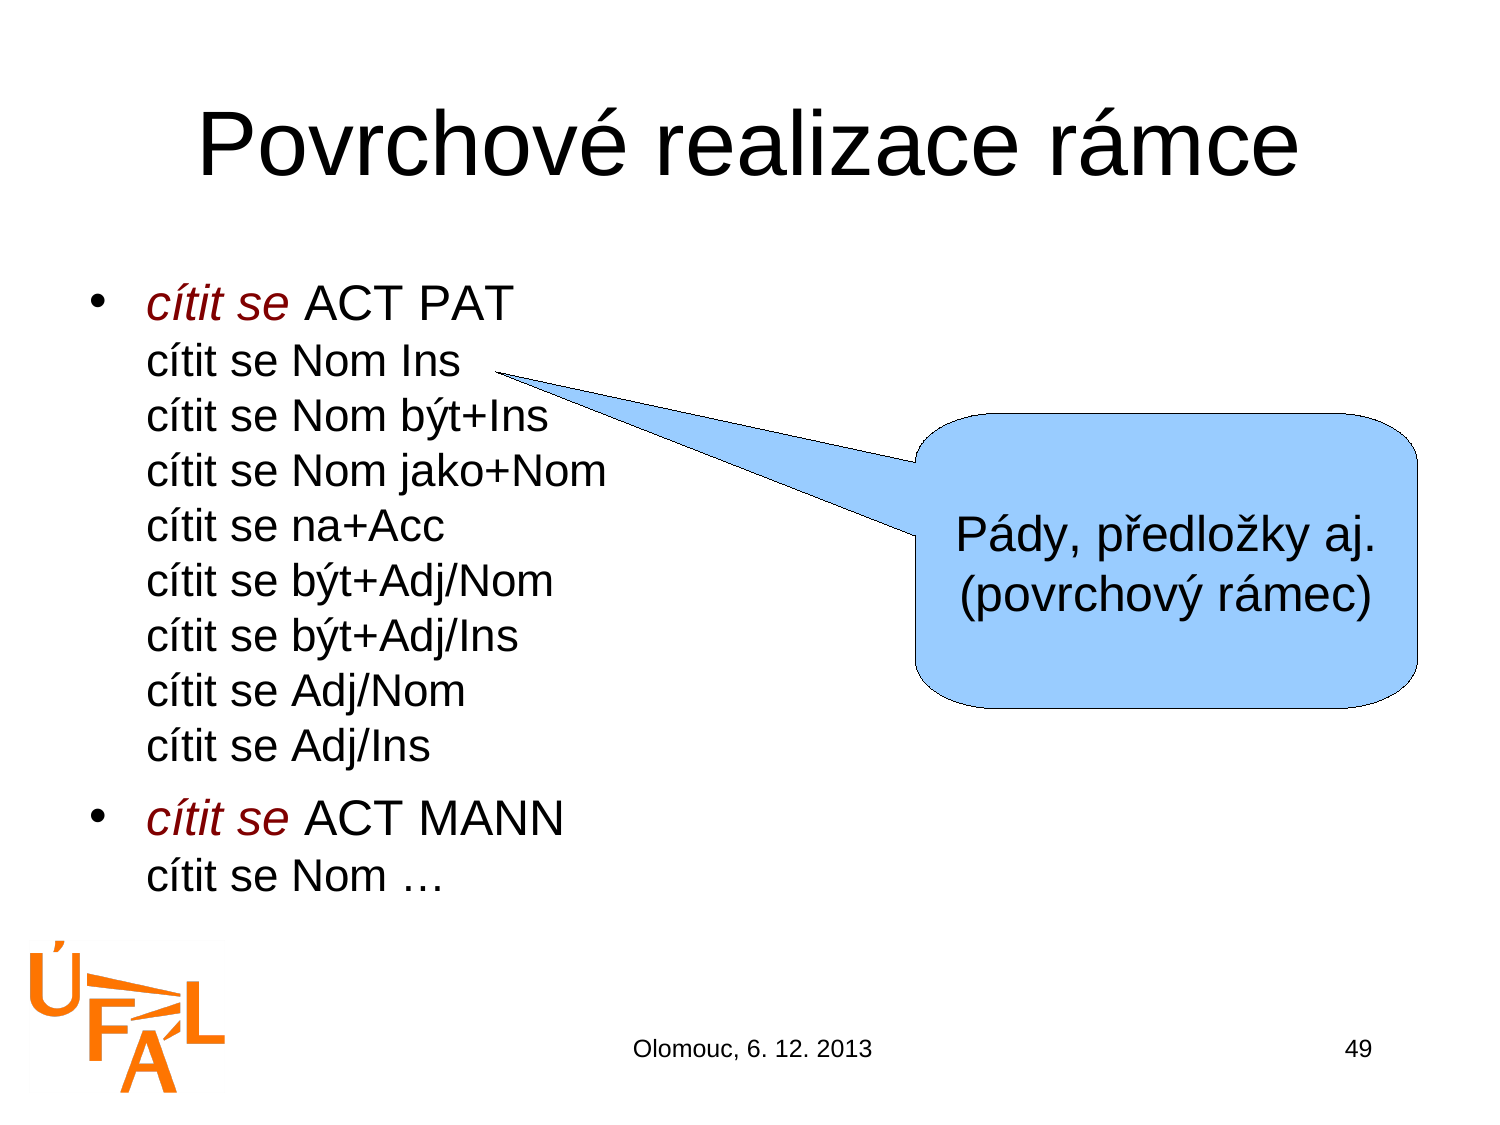

# Povrchové realizace rámce
cítit se ACT PAT
cítit se Nom Ins
cítit se Nom být+Ins
cítit se Nom jako+Nom
cítit se na+Acc
cítit se být+Adj/Nom
cítit se být+Adj/Ins
cítit se Adj/Nom
cítit se Adj/Ins
cítit se ACT MANN
cítit se Nom …
Pády, předložky aj.
(povrchový rámec)
Olomouc, 6. 12. 2013
49